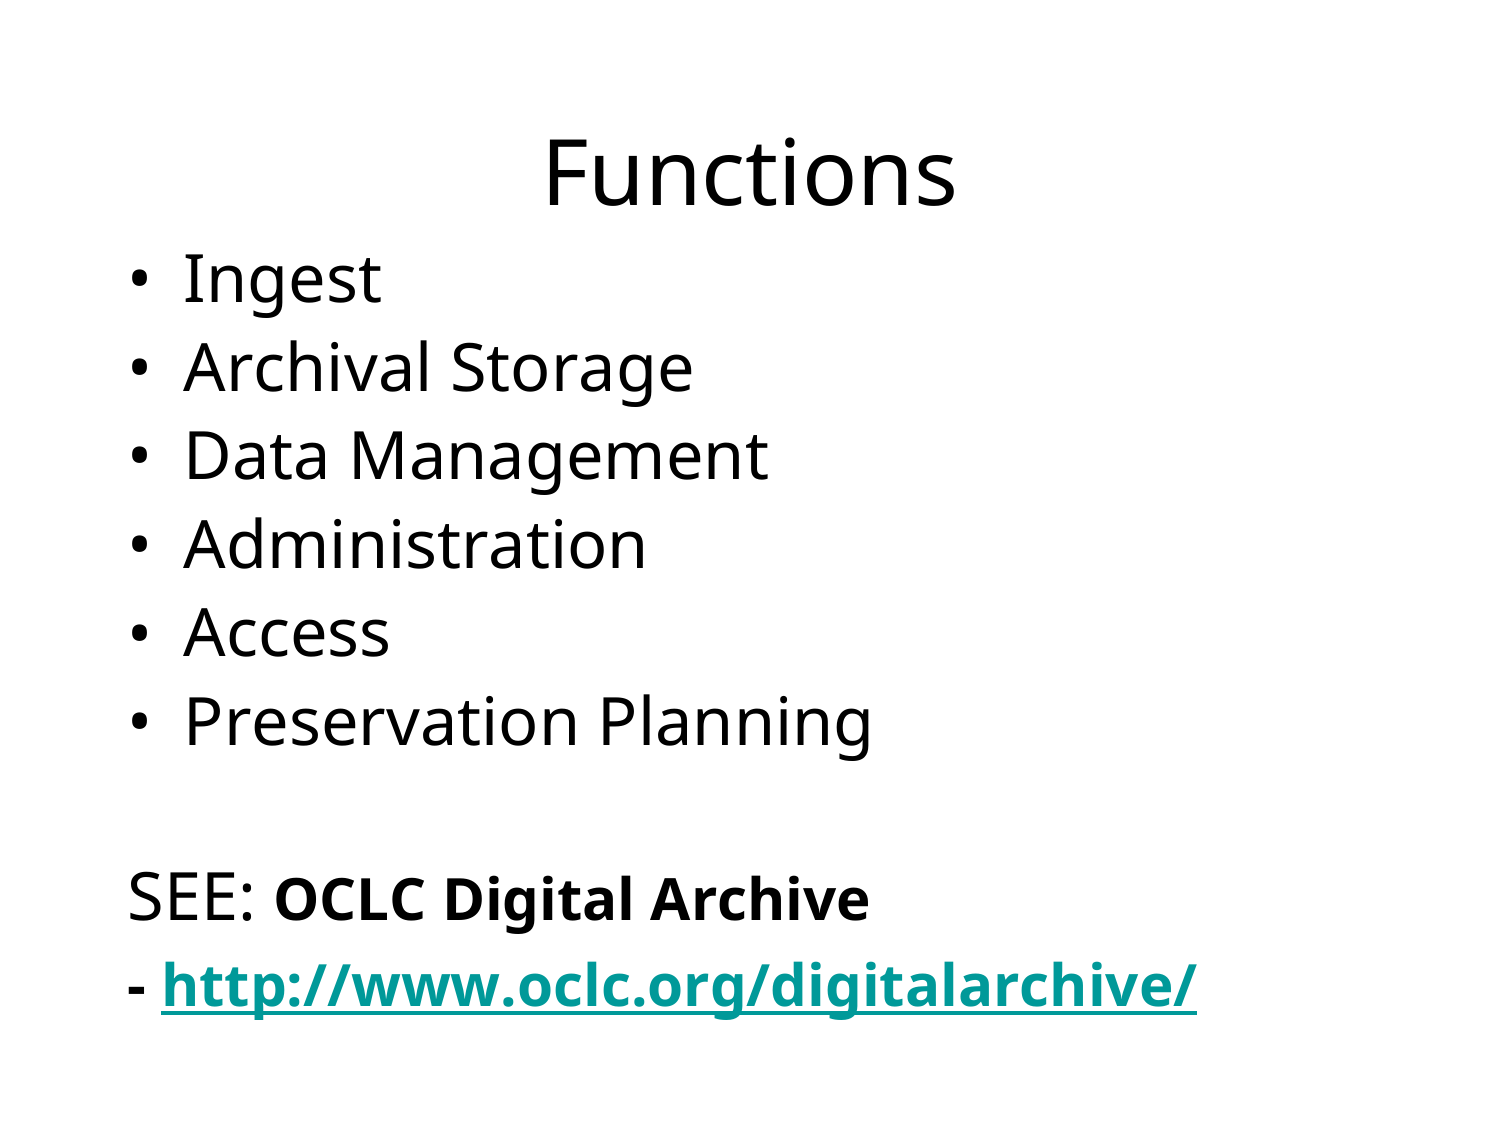

# Functions
Ingest
Archival Storage
Data Management
Administration
Access
Preservation Planning
SEE: OCLC Digital Archive
- http://www.oclc.org/digitalarchive/